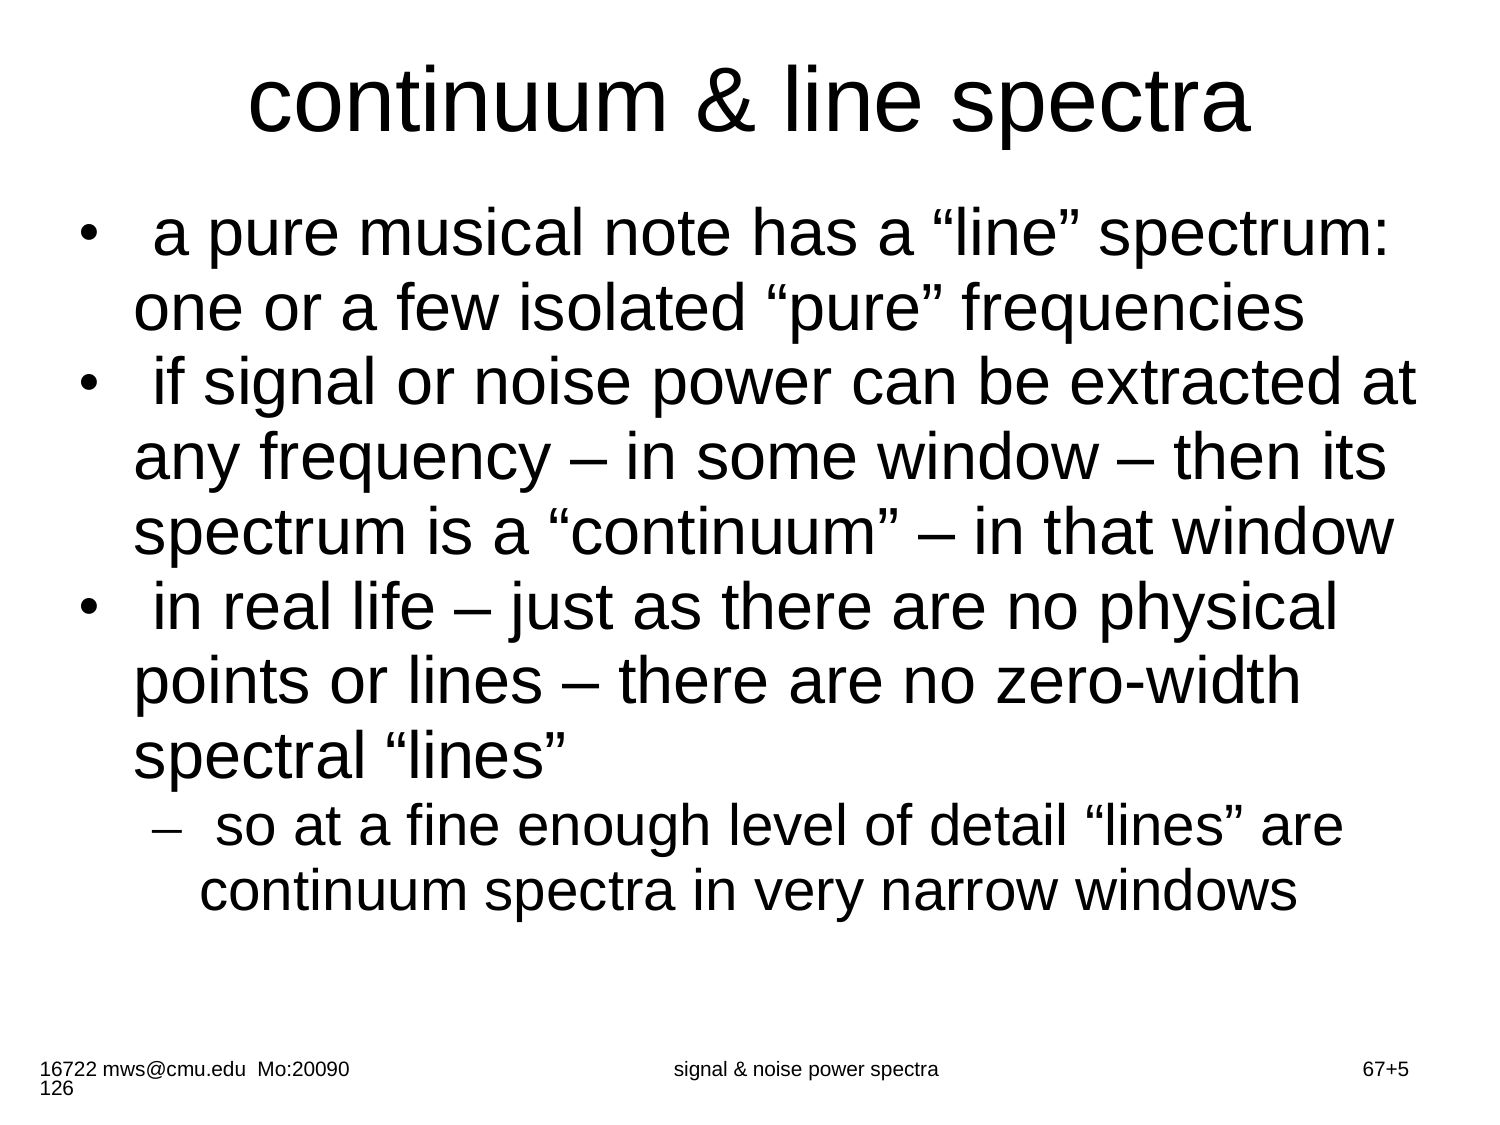

# continuum & line spectra
 a pure musical note has a “line” spectrum: one or a few isolated “pure” frequencies
 if signal or noise power can be extracted at any frequency – in some window – then its spectrum is a “continuum” – in that window
 in real life – just as there are no physical points or lines – there are no zero-width spectral “lines”
 so at a fine enough level of detail “lines” are continuum spectra in very narrow windows
16722 mws@cmu.edu Mo:20090126
signal & noise power spectra
5